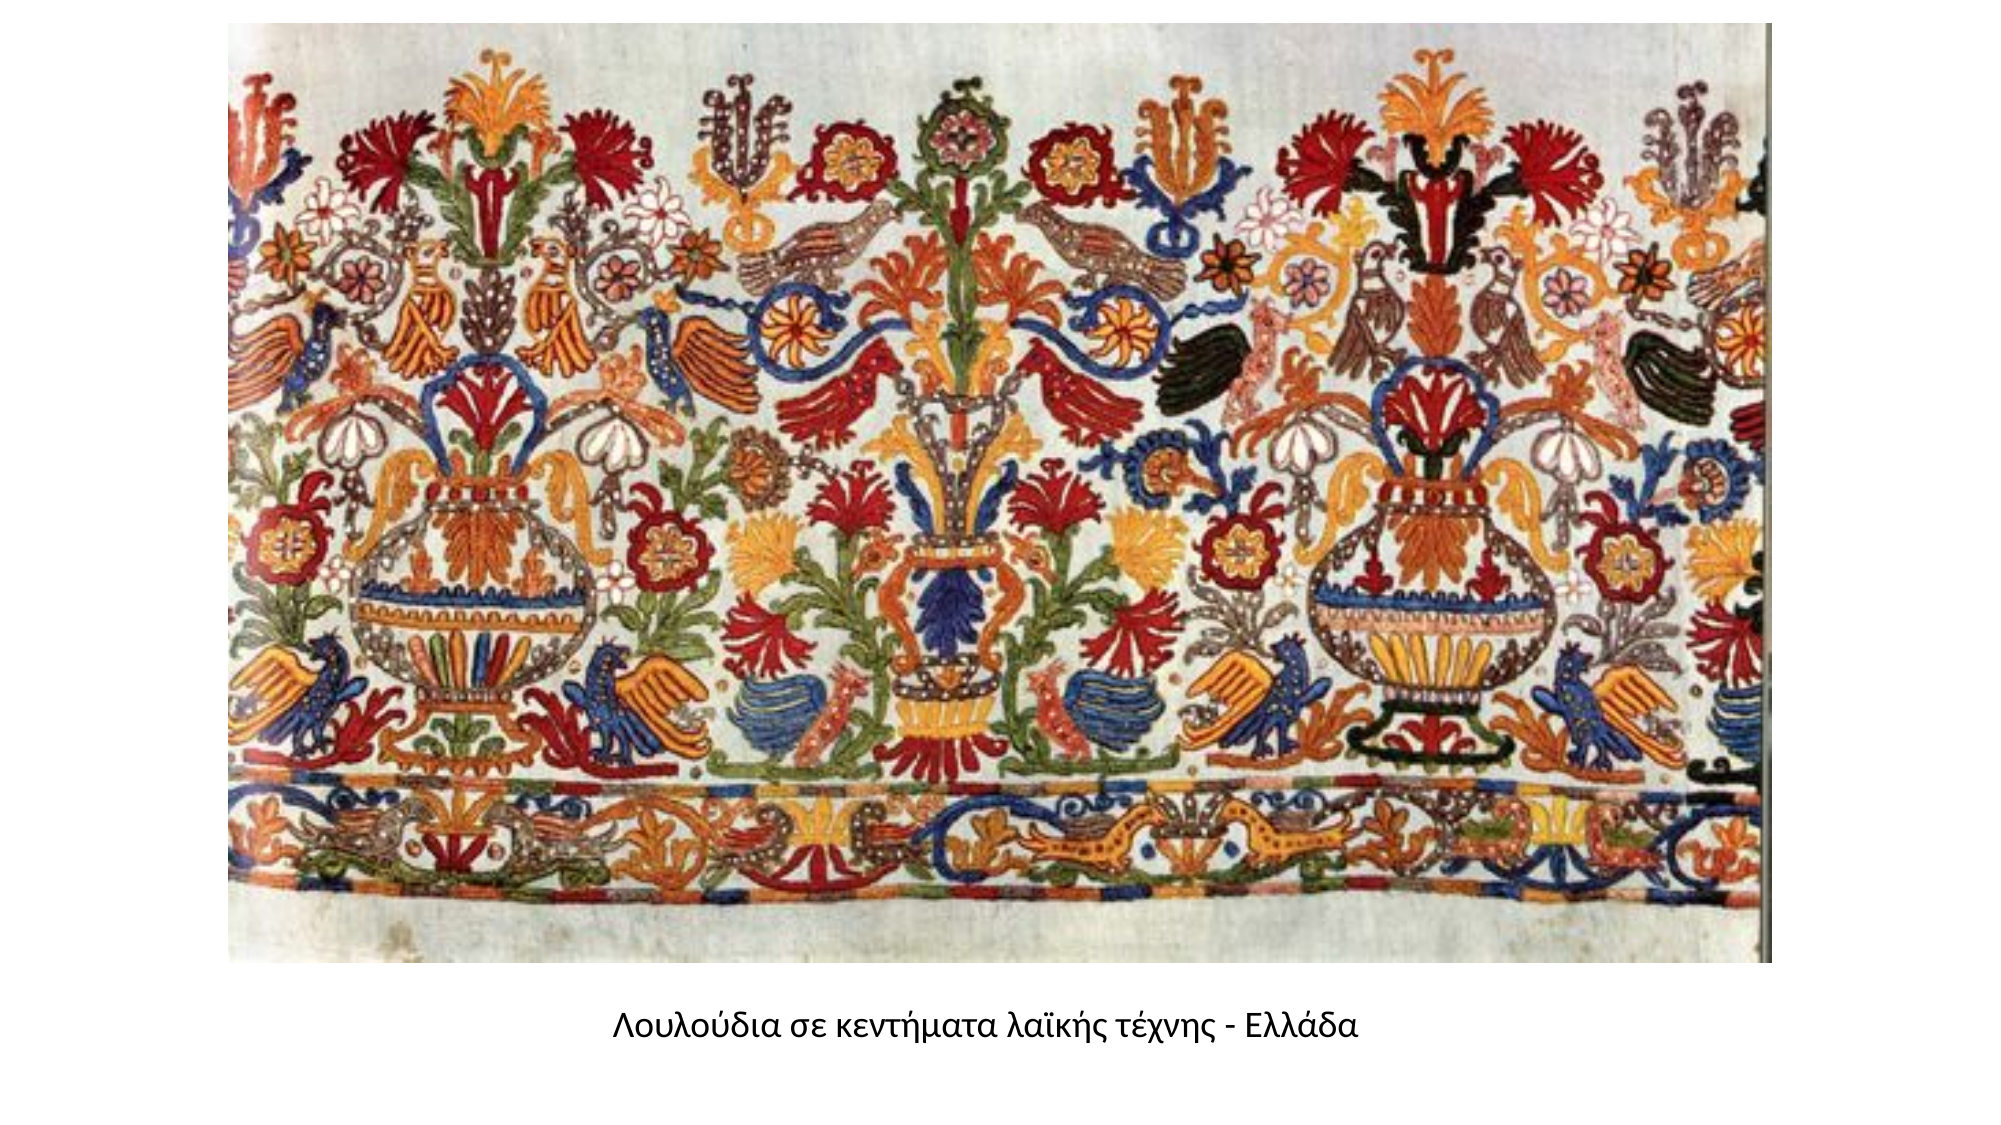

Λουλούδια σε κεντήματα λαϊκής τέχνης - Ελλάδα